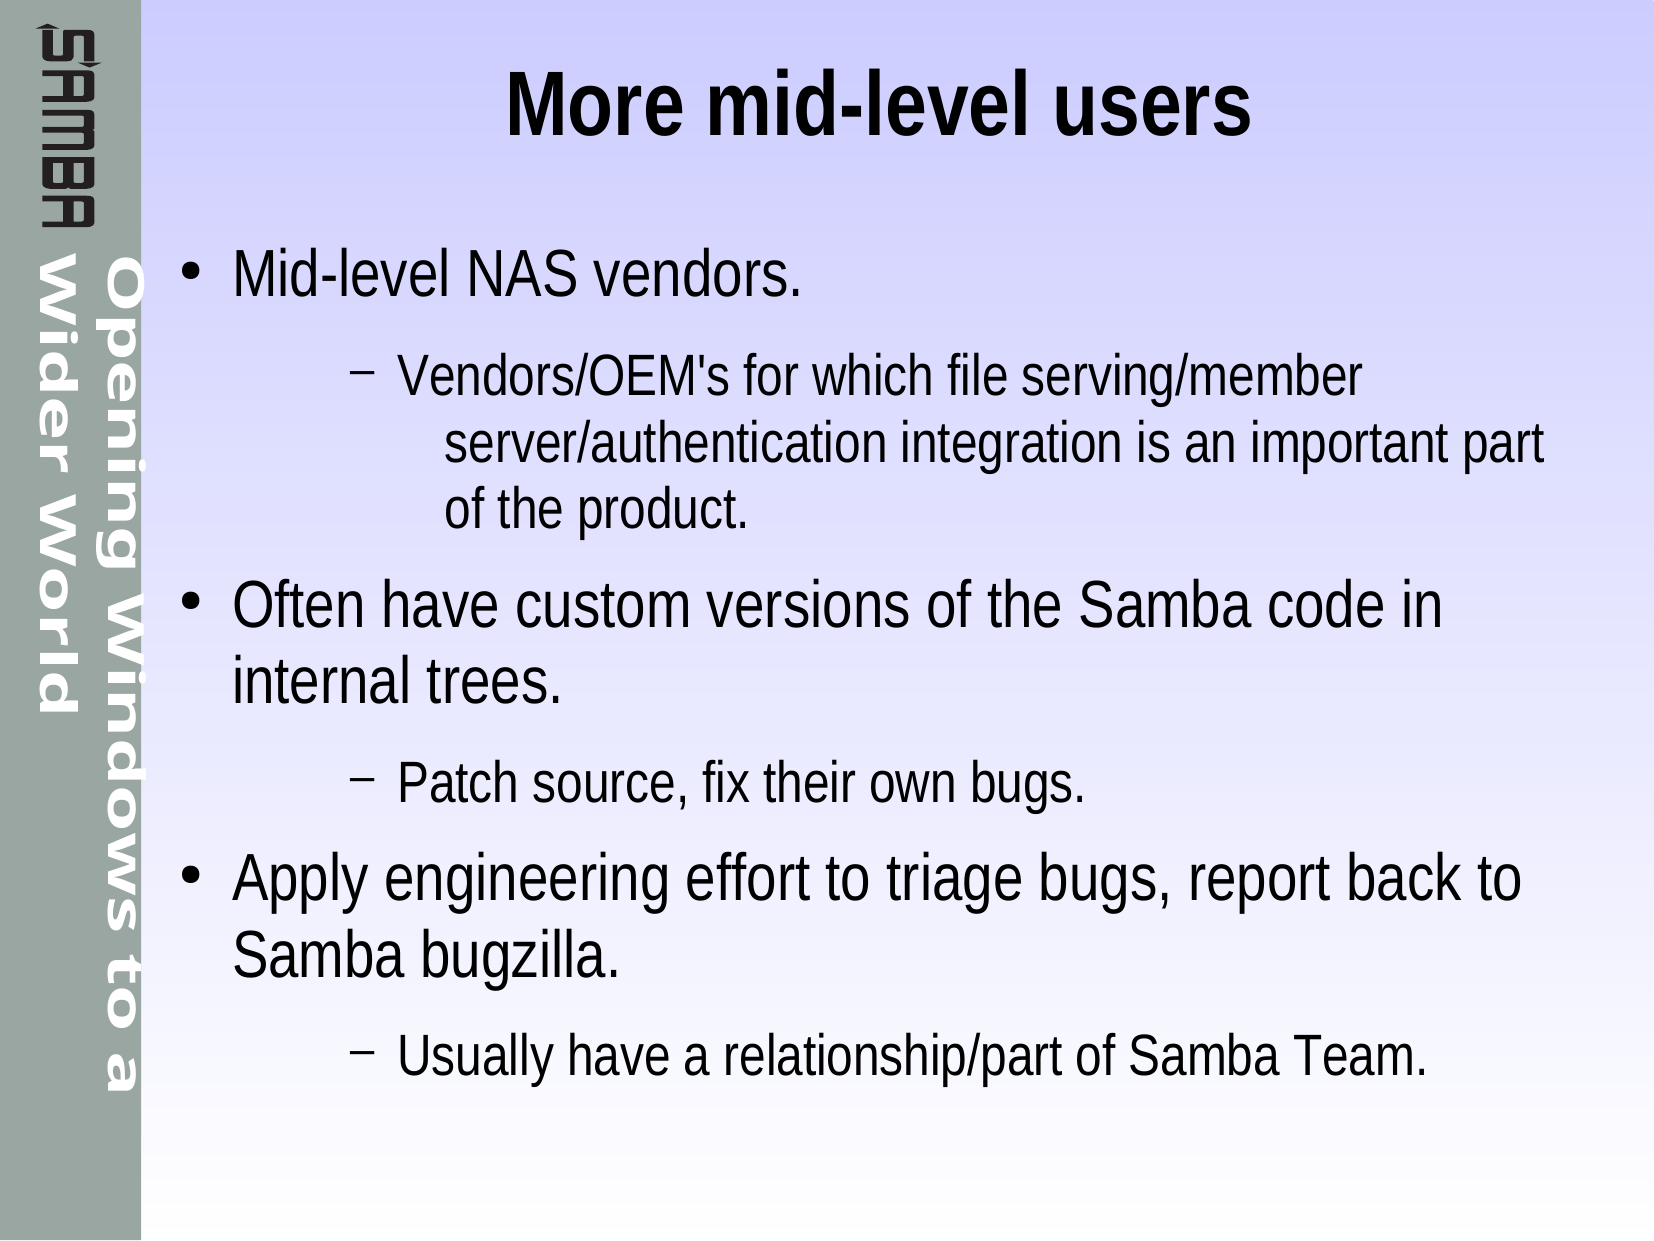

# More mid-level users
Mid-level NAS vendors.
Vendors/OEM's for which file serving/member server/authentication integration is an important part of the product.
Often have custom versions of the Samba code in internal trees.
Patch source, fix their own bugs.
Apply engineering effort to triage bugs, report back to Samba bugzilla.
Usually have a relationship/part of Samba Team.